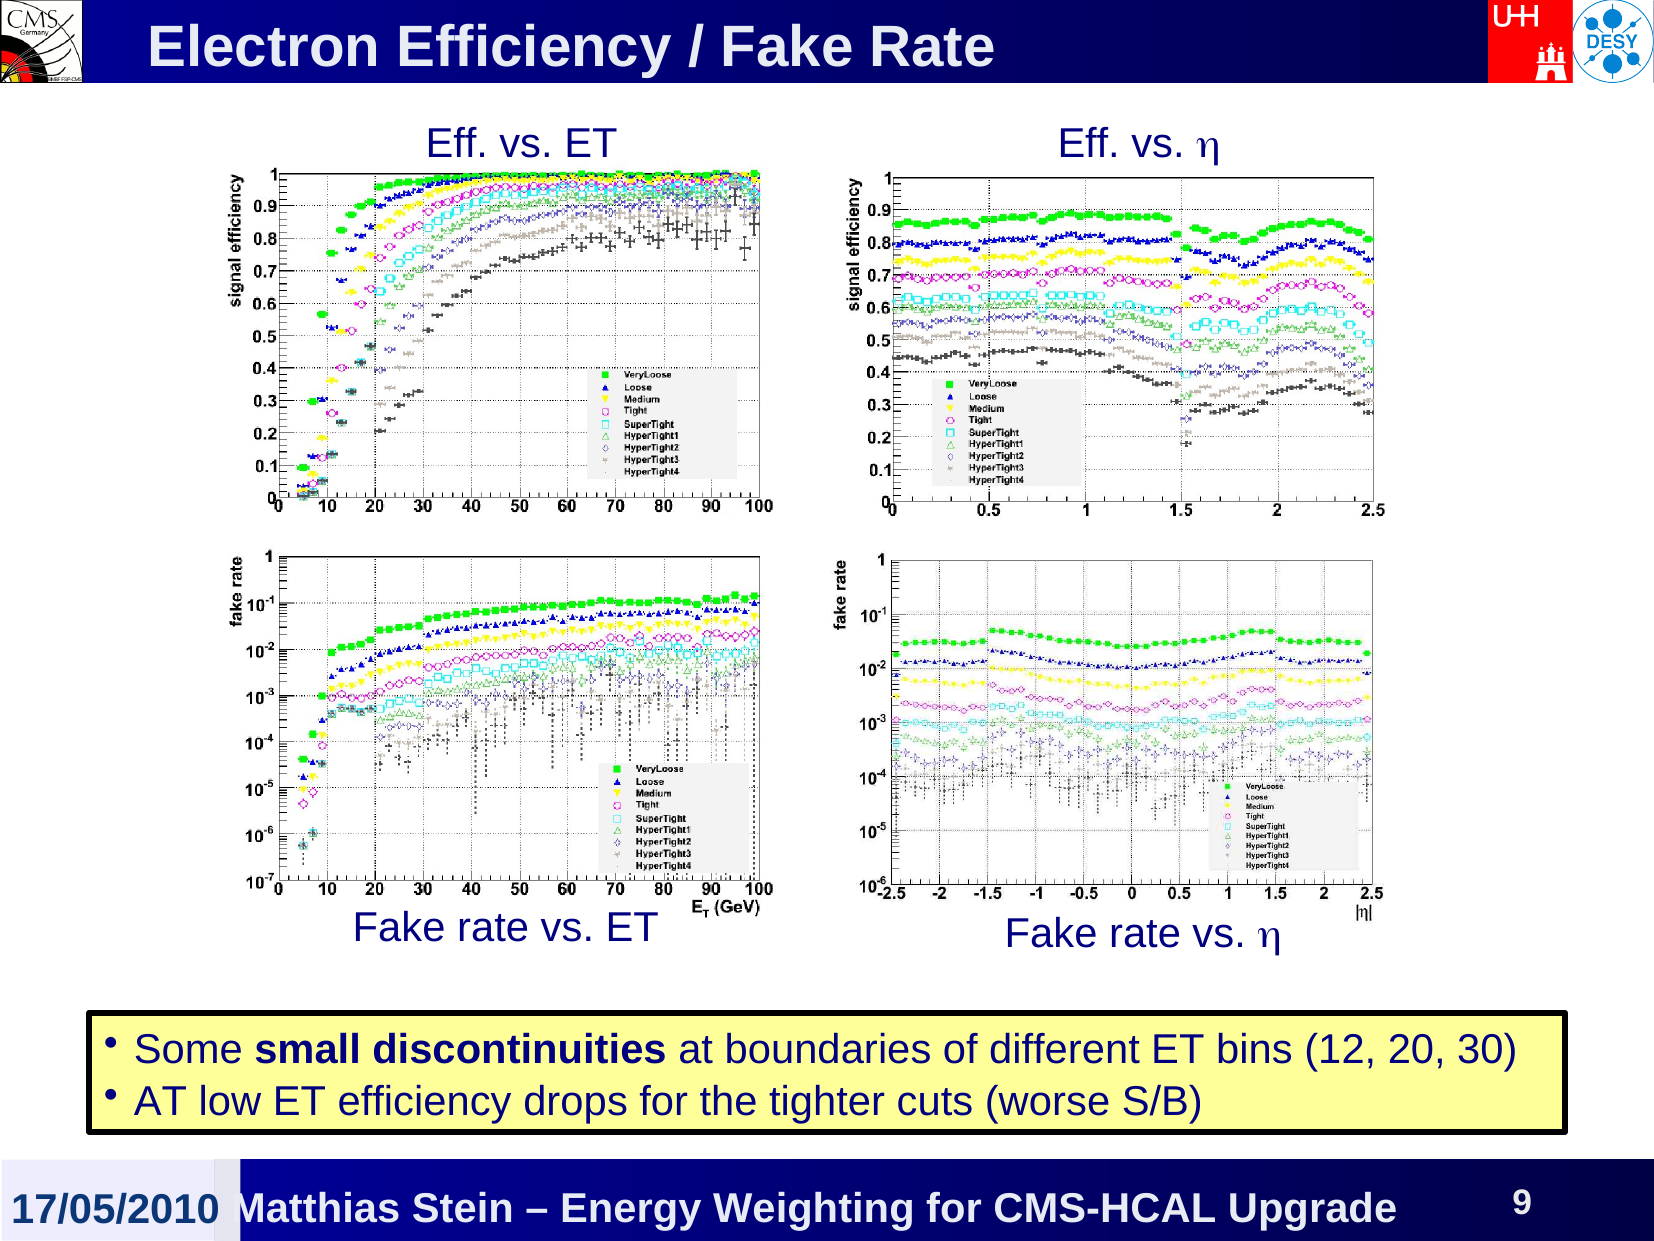

# Electron Efficiency / Fake Rate
Eff. vs. ET
Eff. vs. 
Fake rate vs. ET
Fake rate vs. 
Some small discontinuities at boundaries of different ET bins (12, 20, 30)
AT low ET efficiency drops for the tighter cuts (worse S/B)